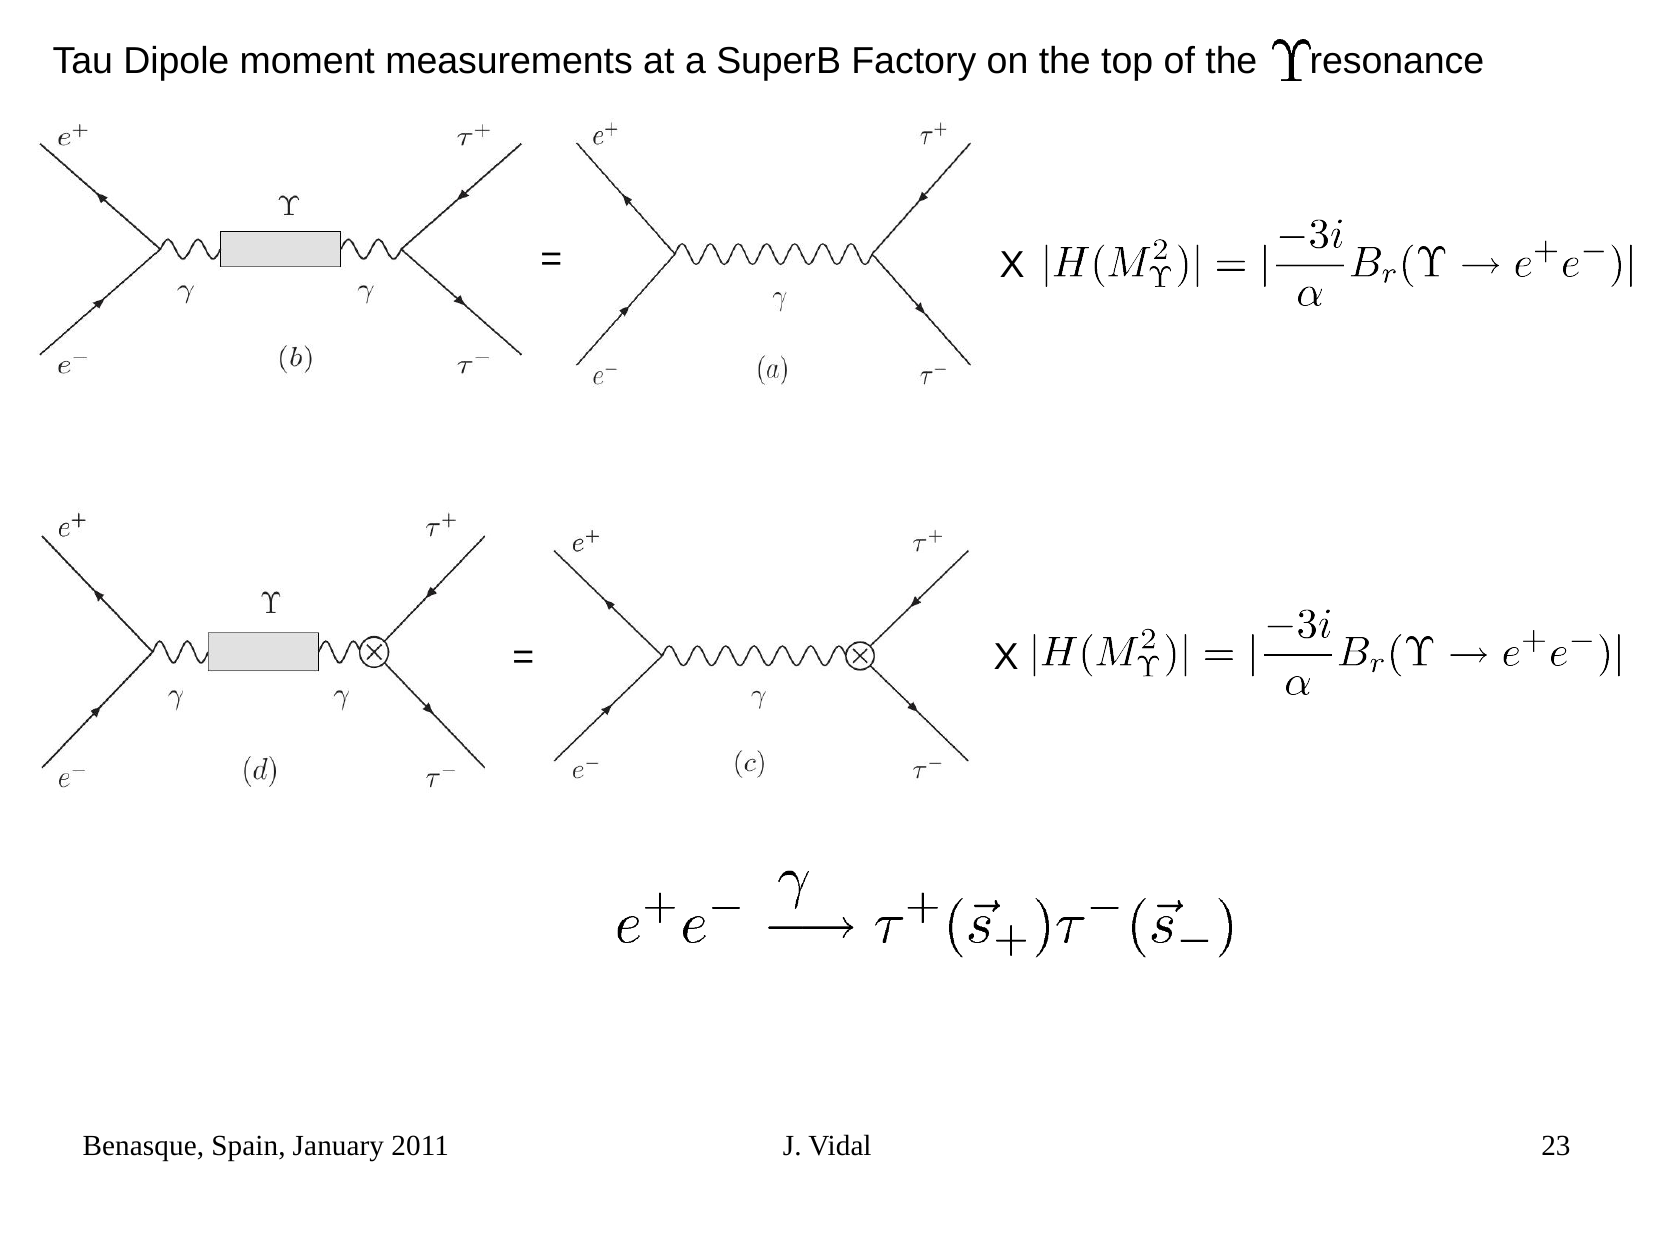

Tau Dipole moment measurements at a SuperB Factory on the top of the resonance
=
X
=
X
Benasque, Spain, January 2011
J. Vidal
23